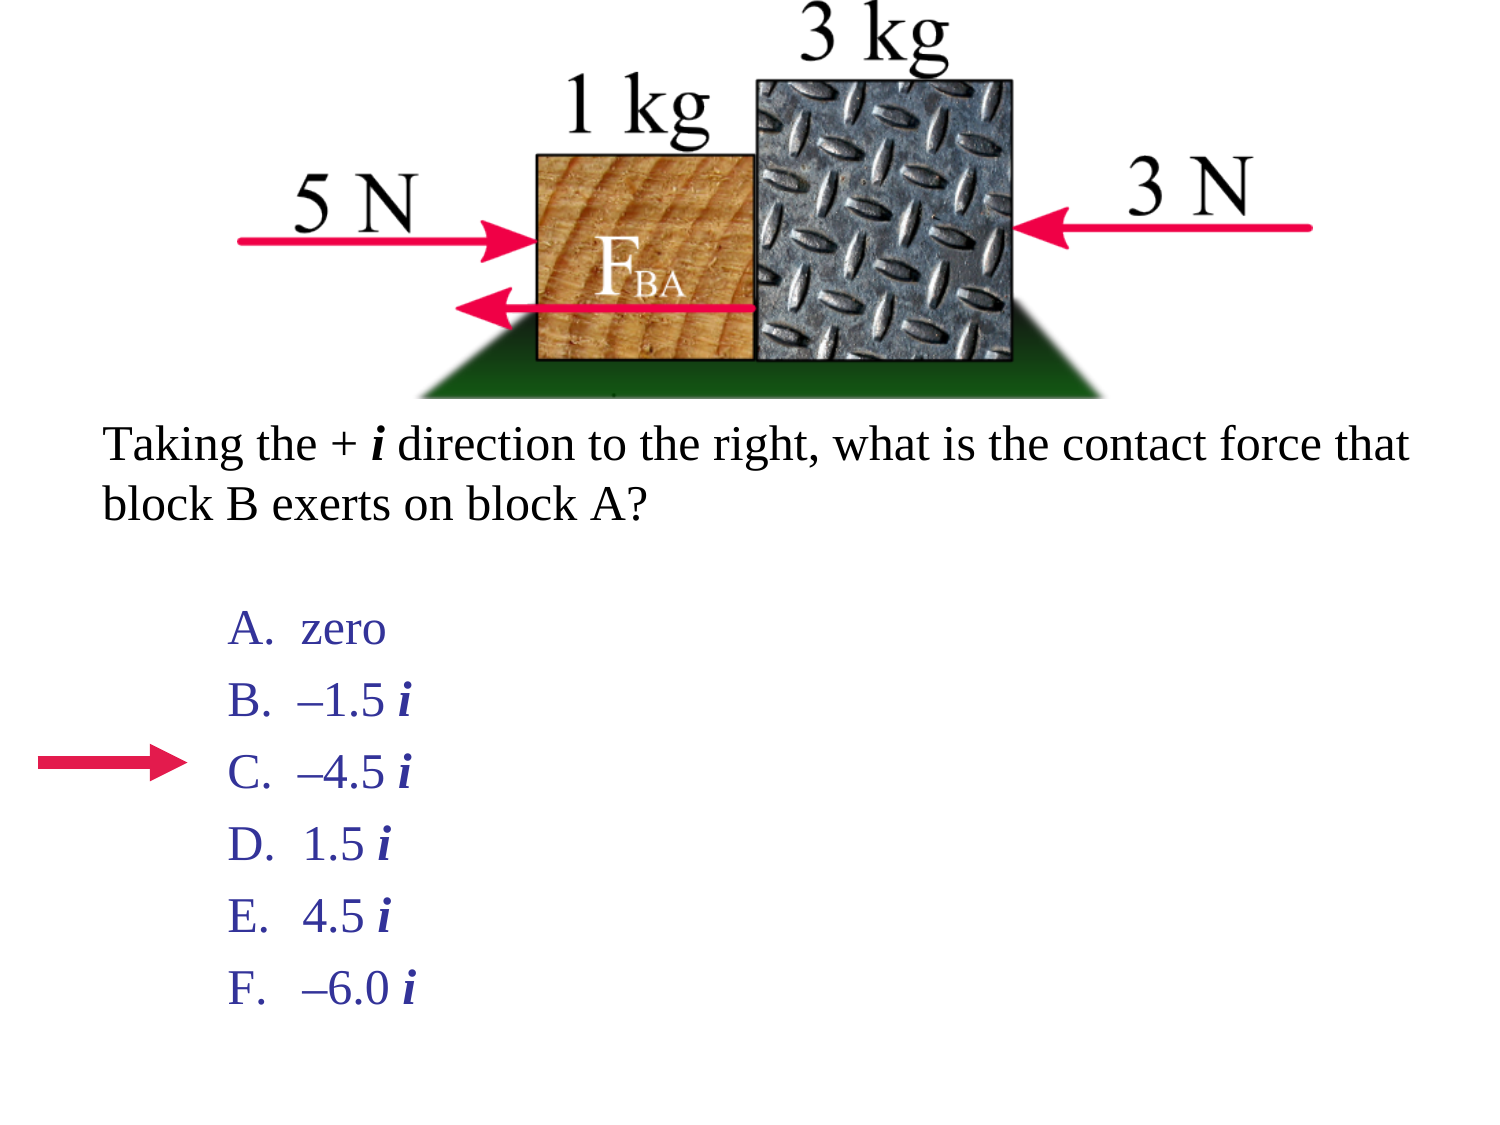

Taking the + i direction to the right, what is the contact force that block B exerts on block A?
A. zero
B. –1.5 i
C. –4.5 i
1.5 i
4.5 i
–6.0 i